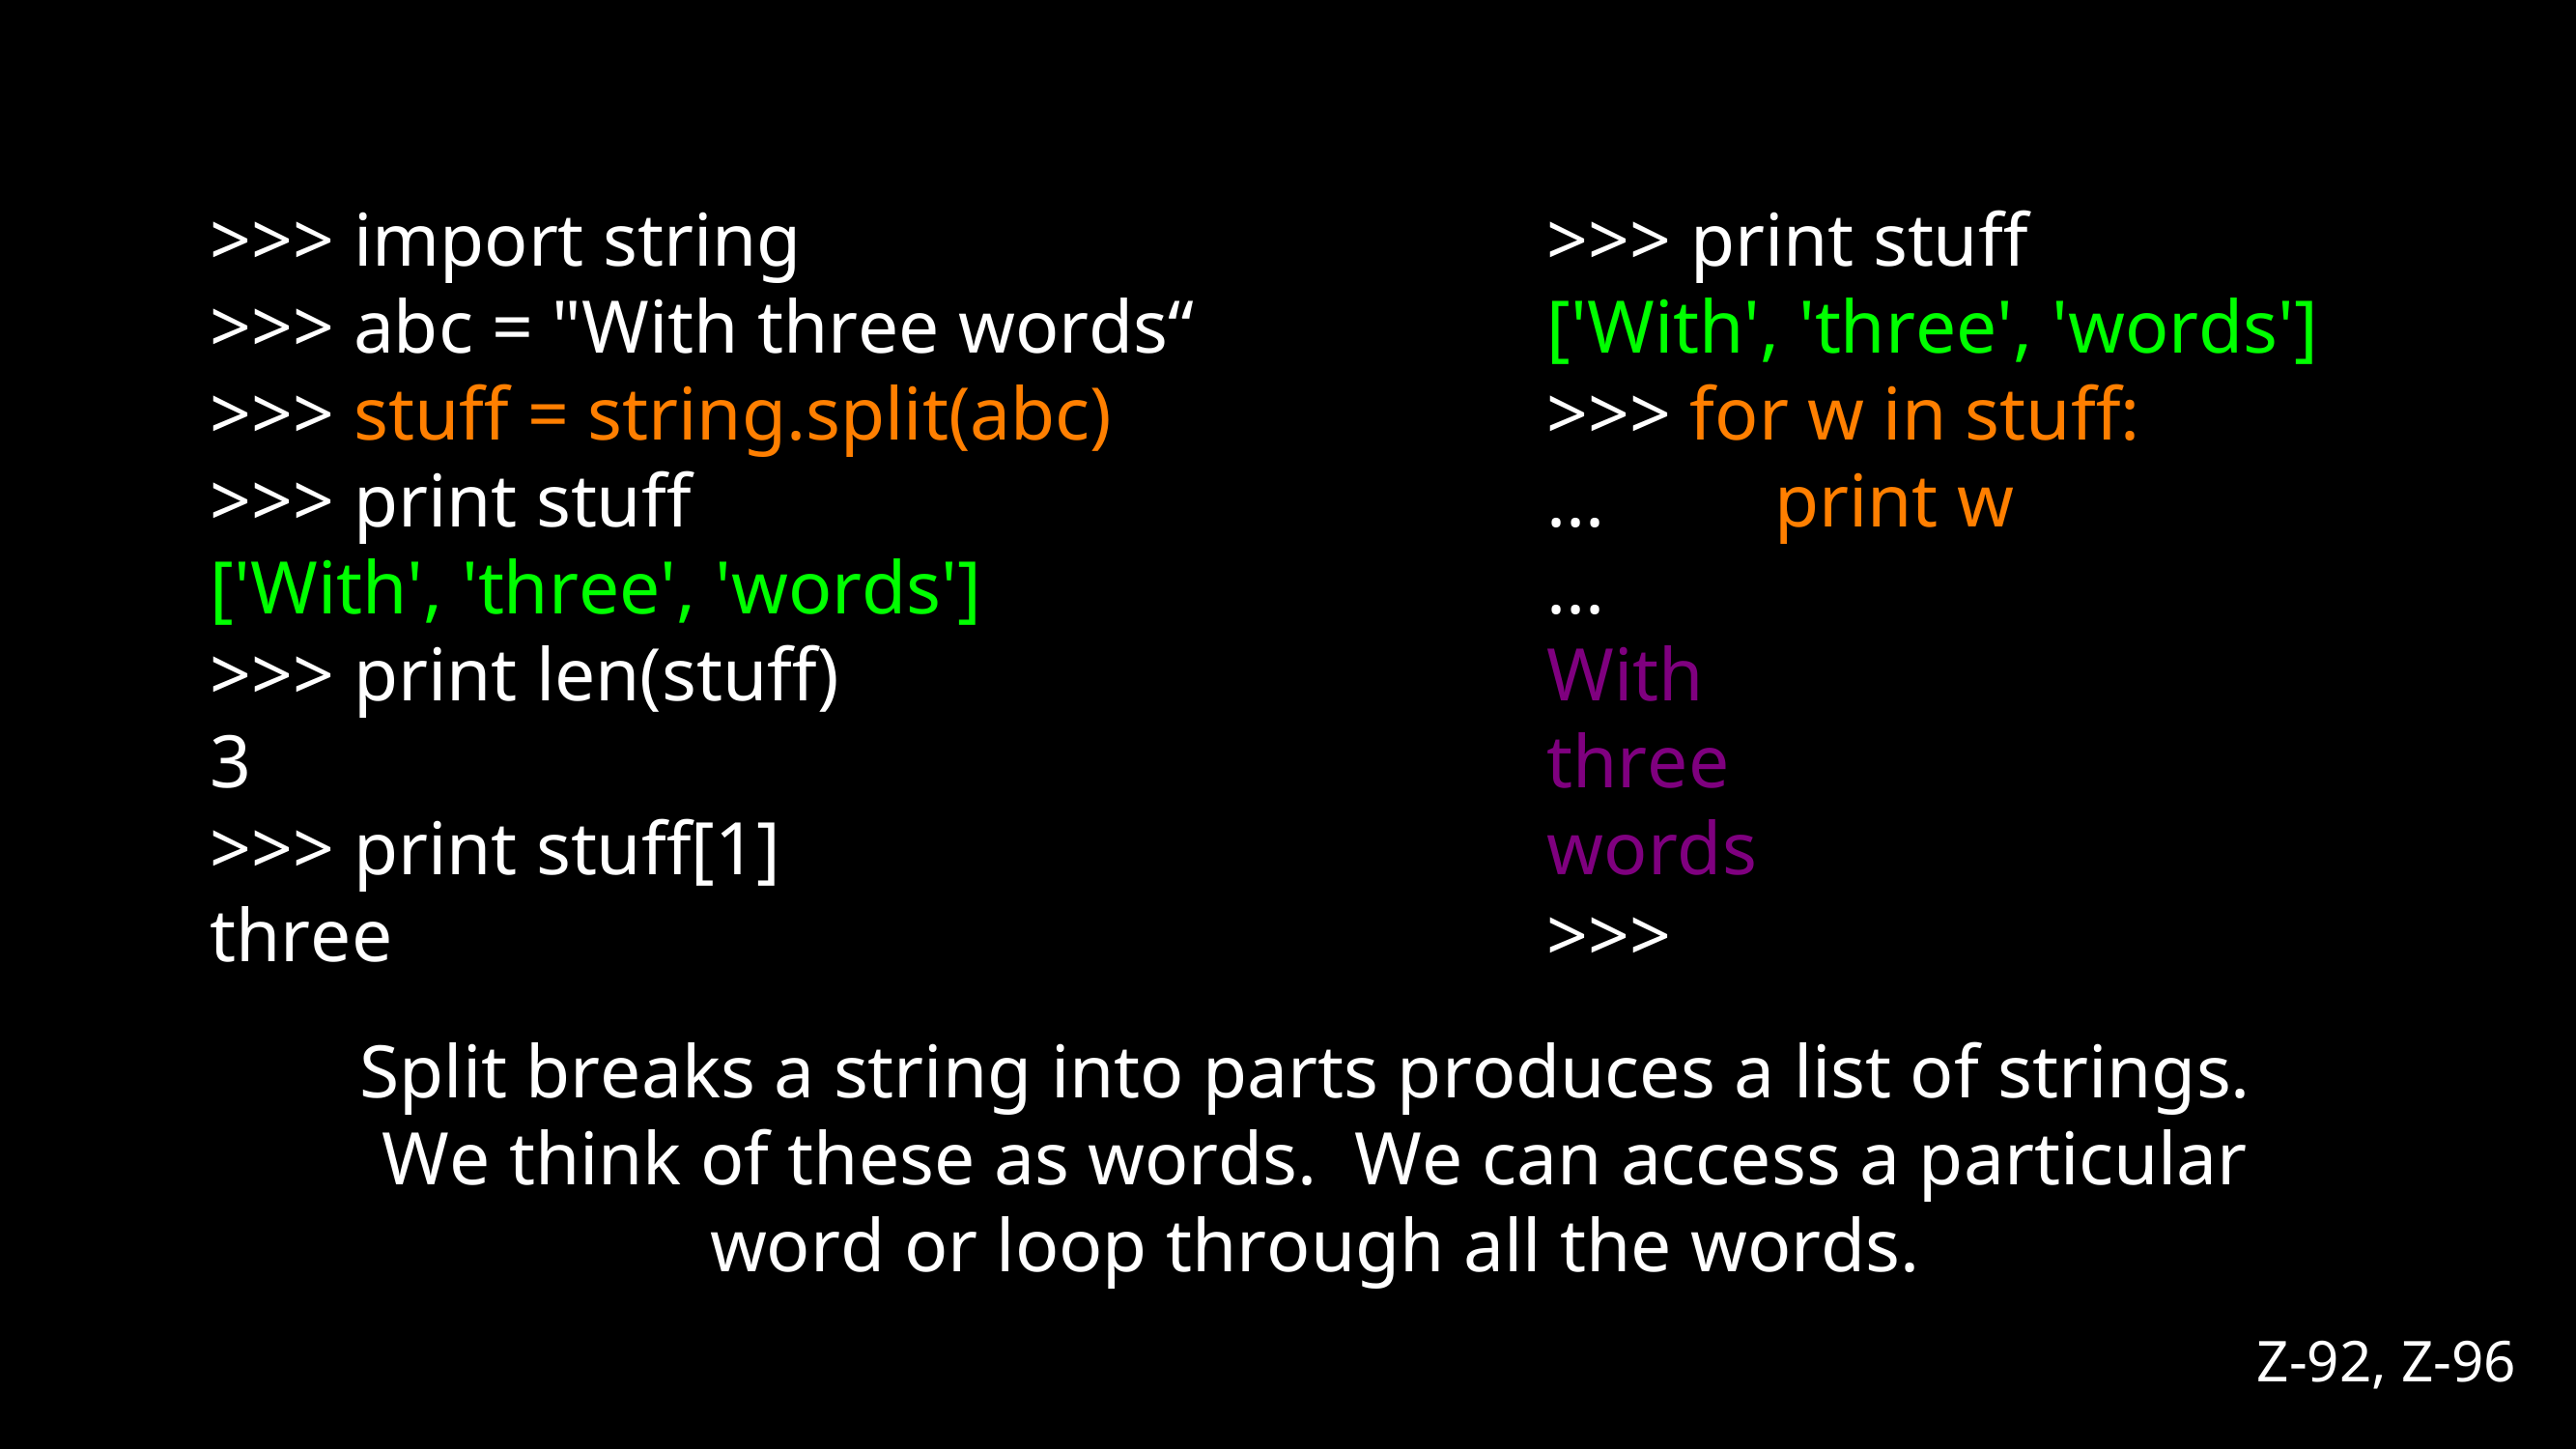

>>> import string
>>> abc = "With three words“
>>> stuff = string.split(abc)
>>> print stuff
['With', 'three', 'words']
>>> print len(stuff)
3
>>> print stuff[1]
three
>>> print stuff
['With', 'three', 'words']
>>> for w in stuff:
... print w
...
With
three
words
>>>
Split breaks a string into parts produces a list of strings. We think of these as words. We can access a particular word or loop through all the words.
Z-92, Z-96